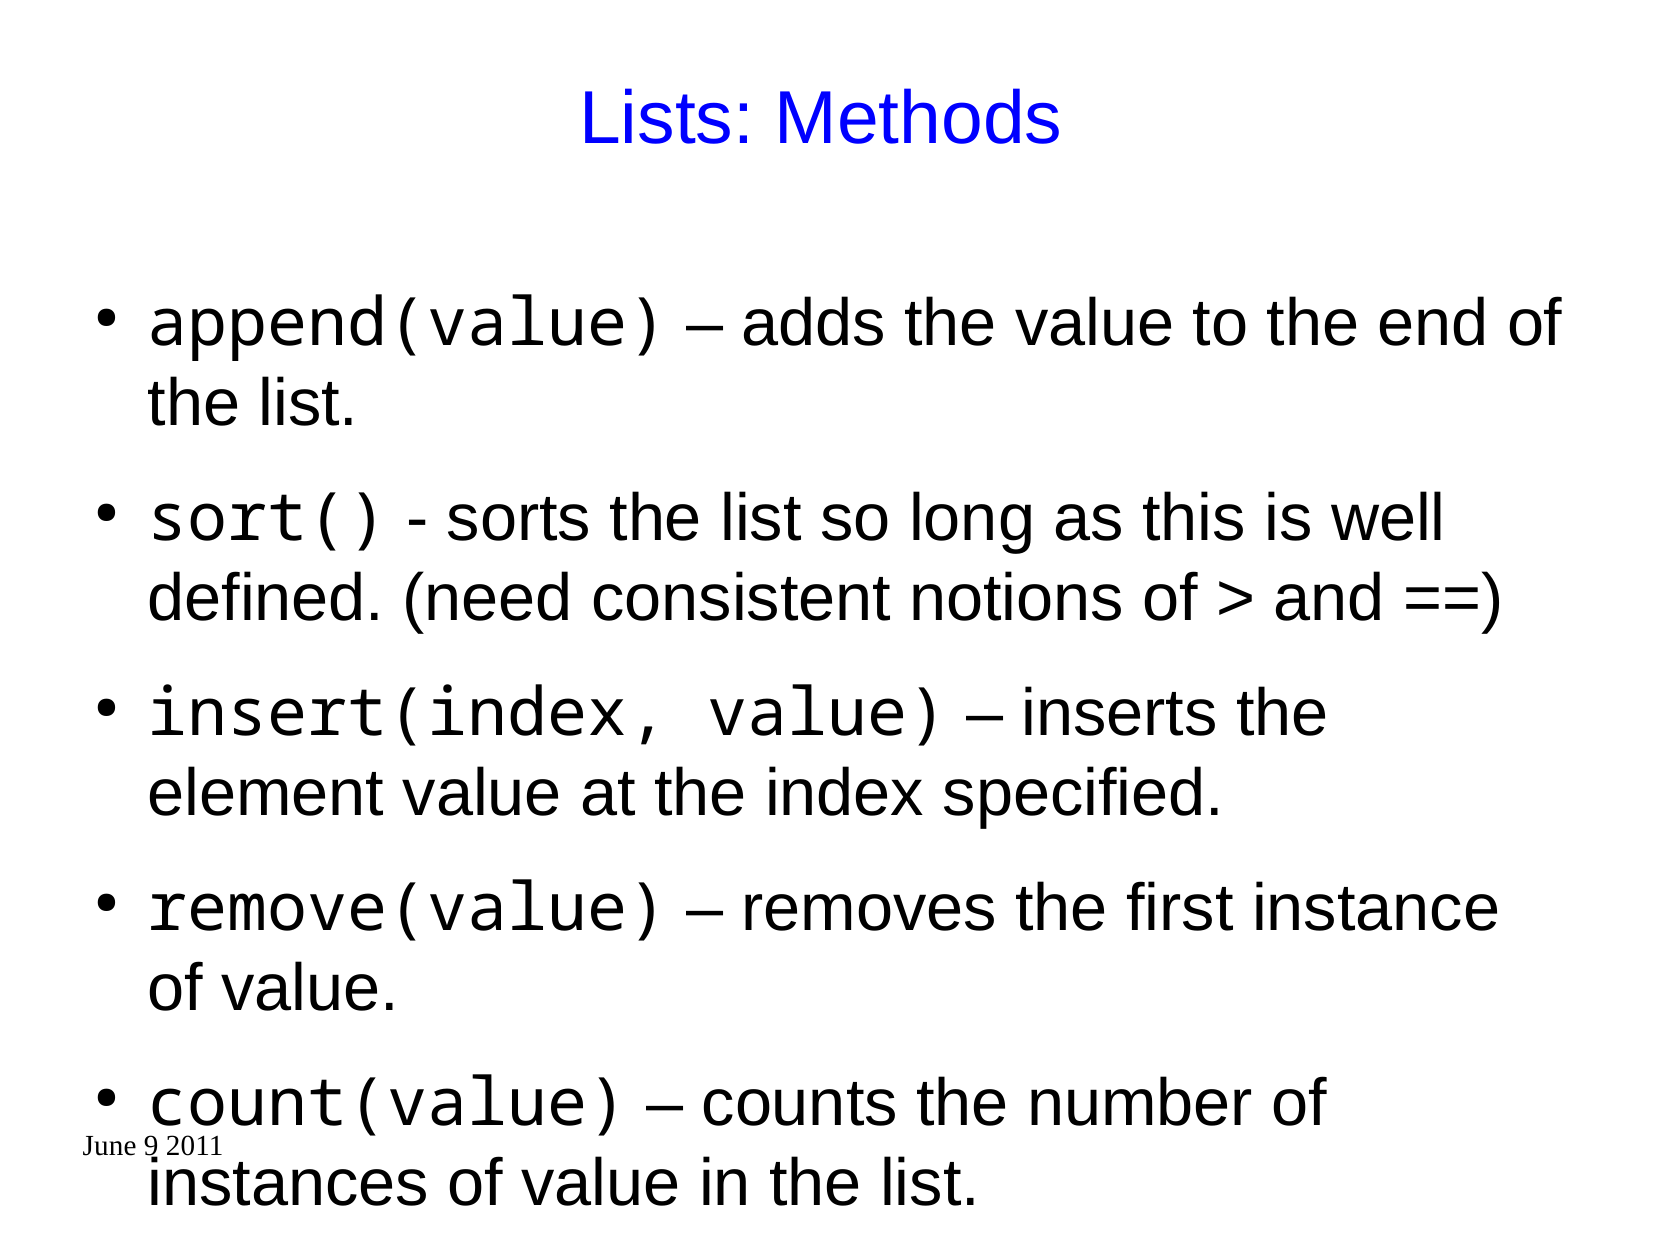

# Lists: Methods
append(value) – adds the value to the end of the list.
sort() - sorts the list so long as this is well defined. (need consistent notions of > and ==)
insert(index, value) – inserts the element value at the index specified.
remove(value) – removes the first instance of value.
count(value) – counts the number of instances of value in the list.
June 9 2011